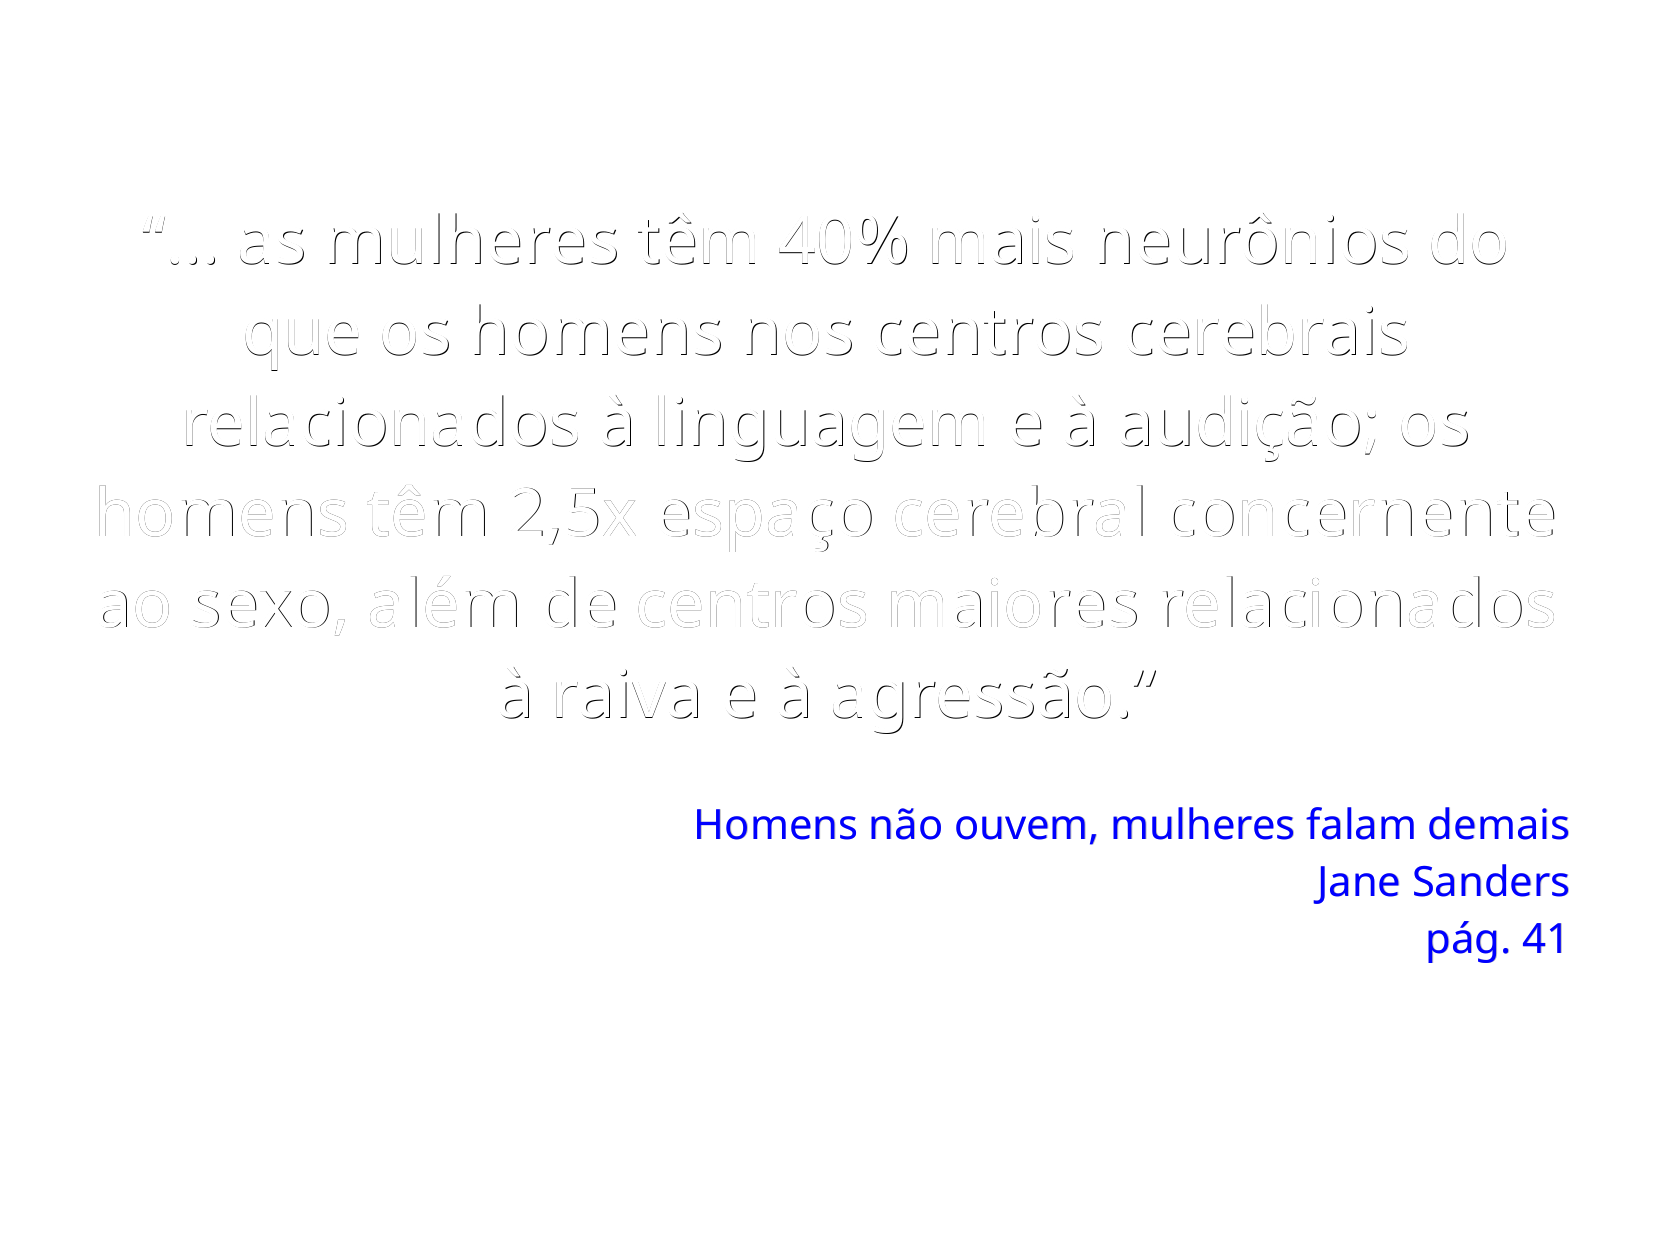

# “... as mulheres têm 40% mais neurônios do que os homens nos centros cerebrais relacionados à linguagem e à audição; os homens têm 2,5x espaço cerebral concernente ao sexo, além de centros maiores relacionados à raiva e à agressão.”
Homens não ouvem, mulheres falam demais
Jane Sanders
pág. 41